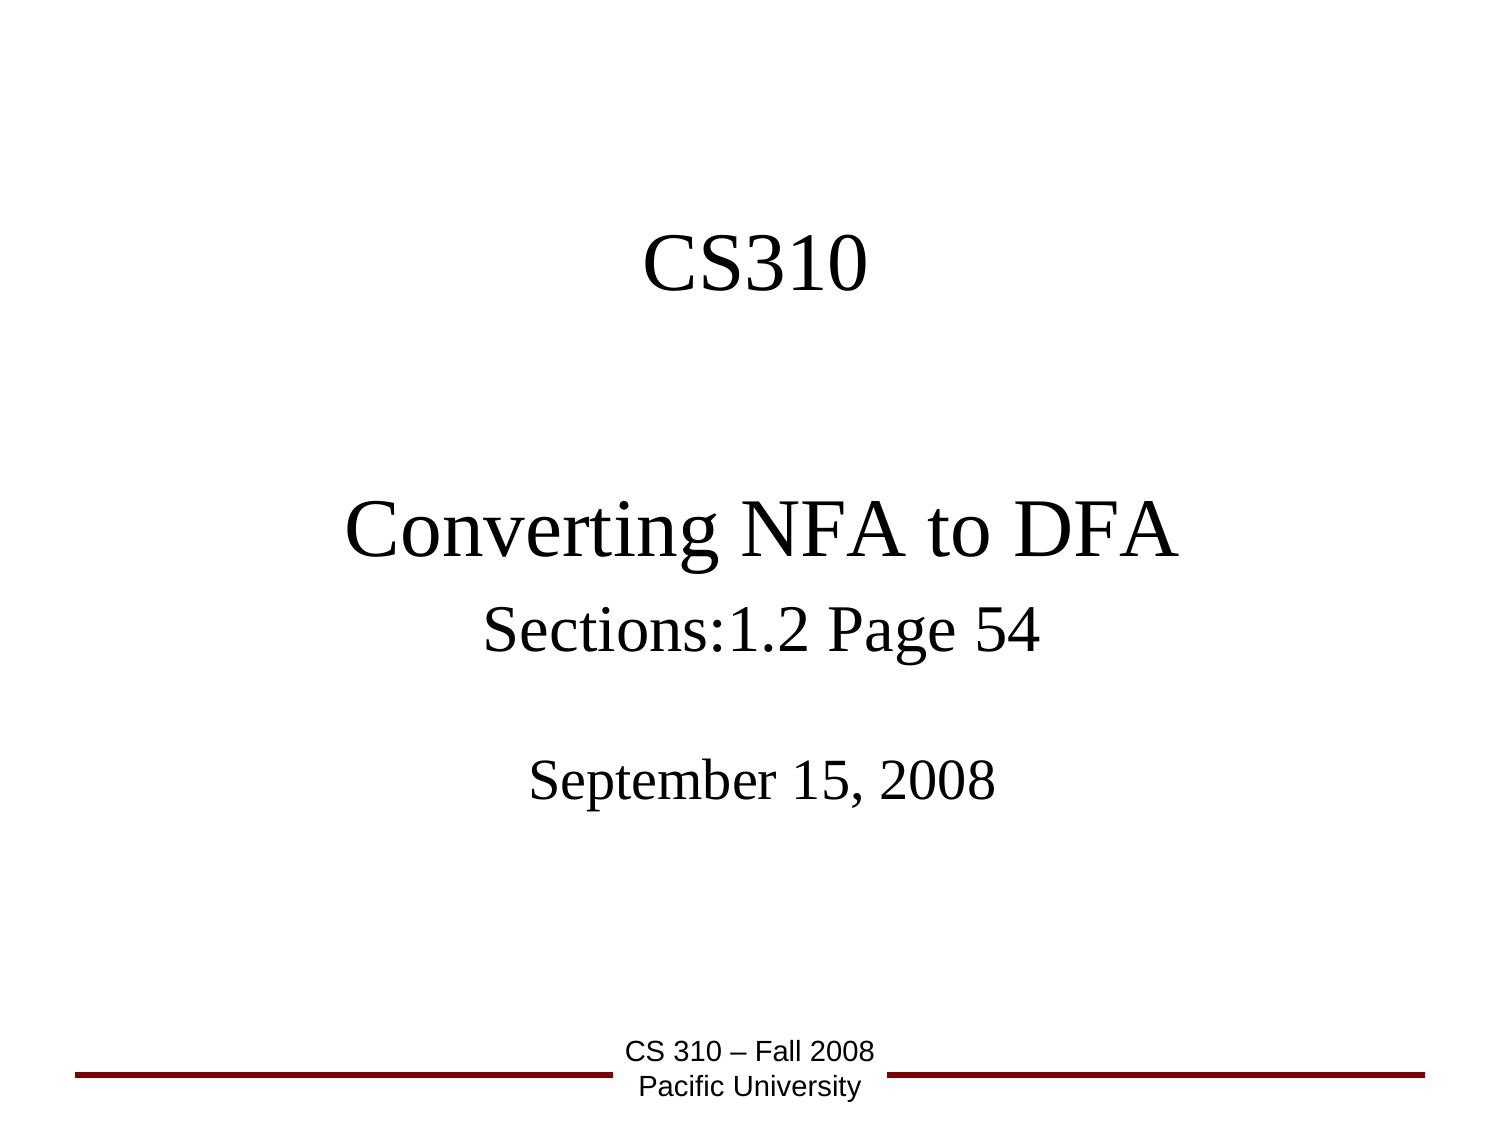

# CS310
Converting NFA to DFA
Sections:1.2 Page 54
September 15, 2008